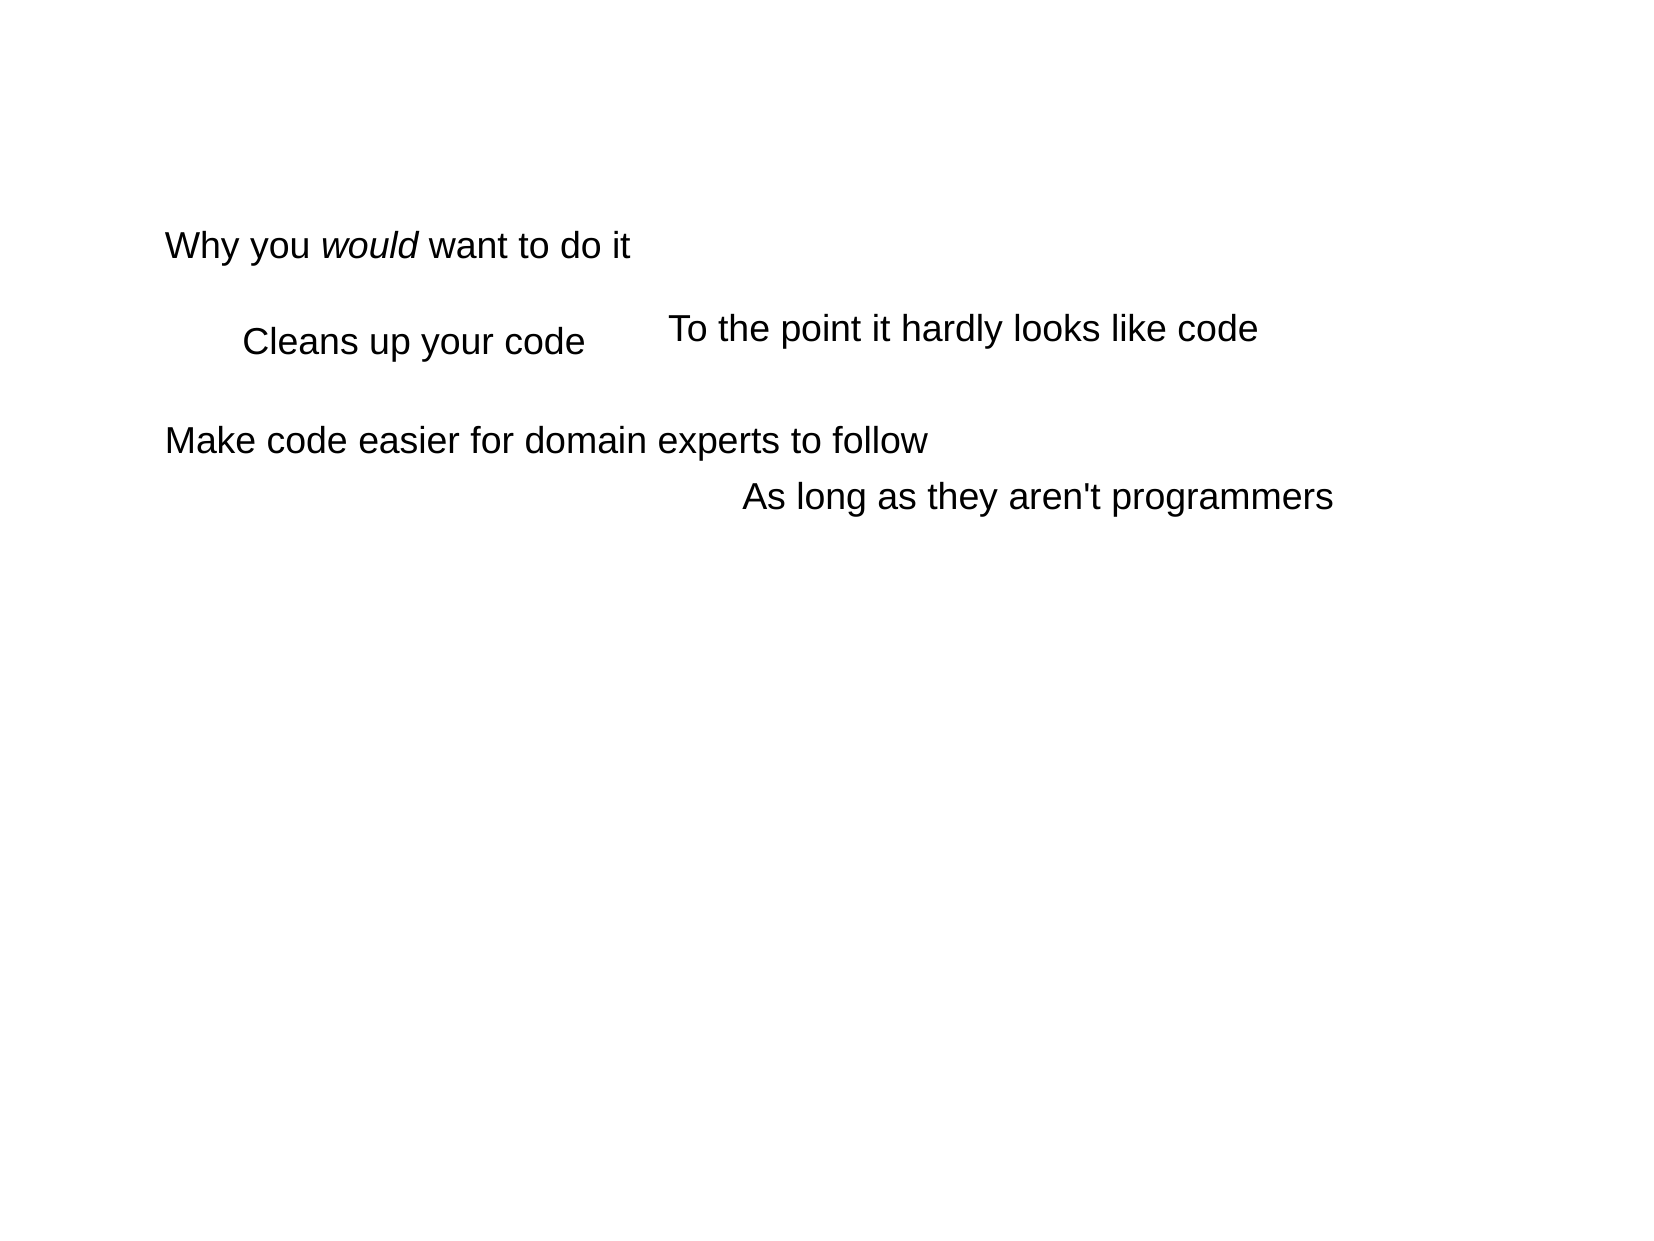

Why you would want to do it
To the point it hardly looks like code
Cleans up your code
Make code easier for domain experts to follow
As long as they aren't programmers